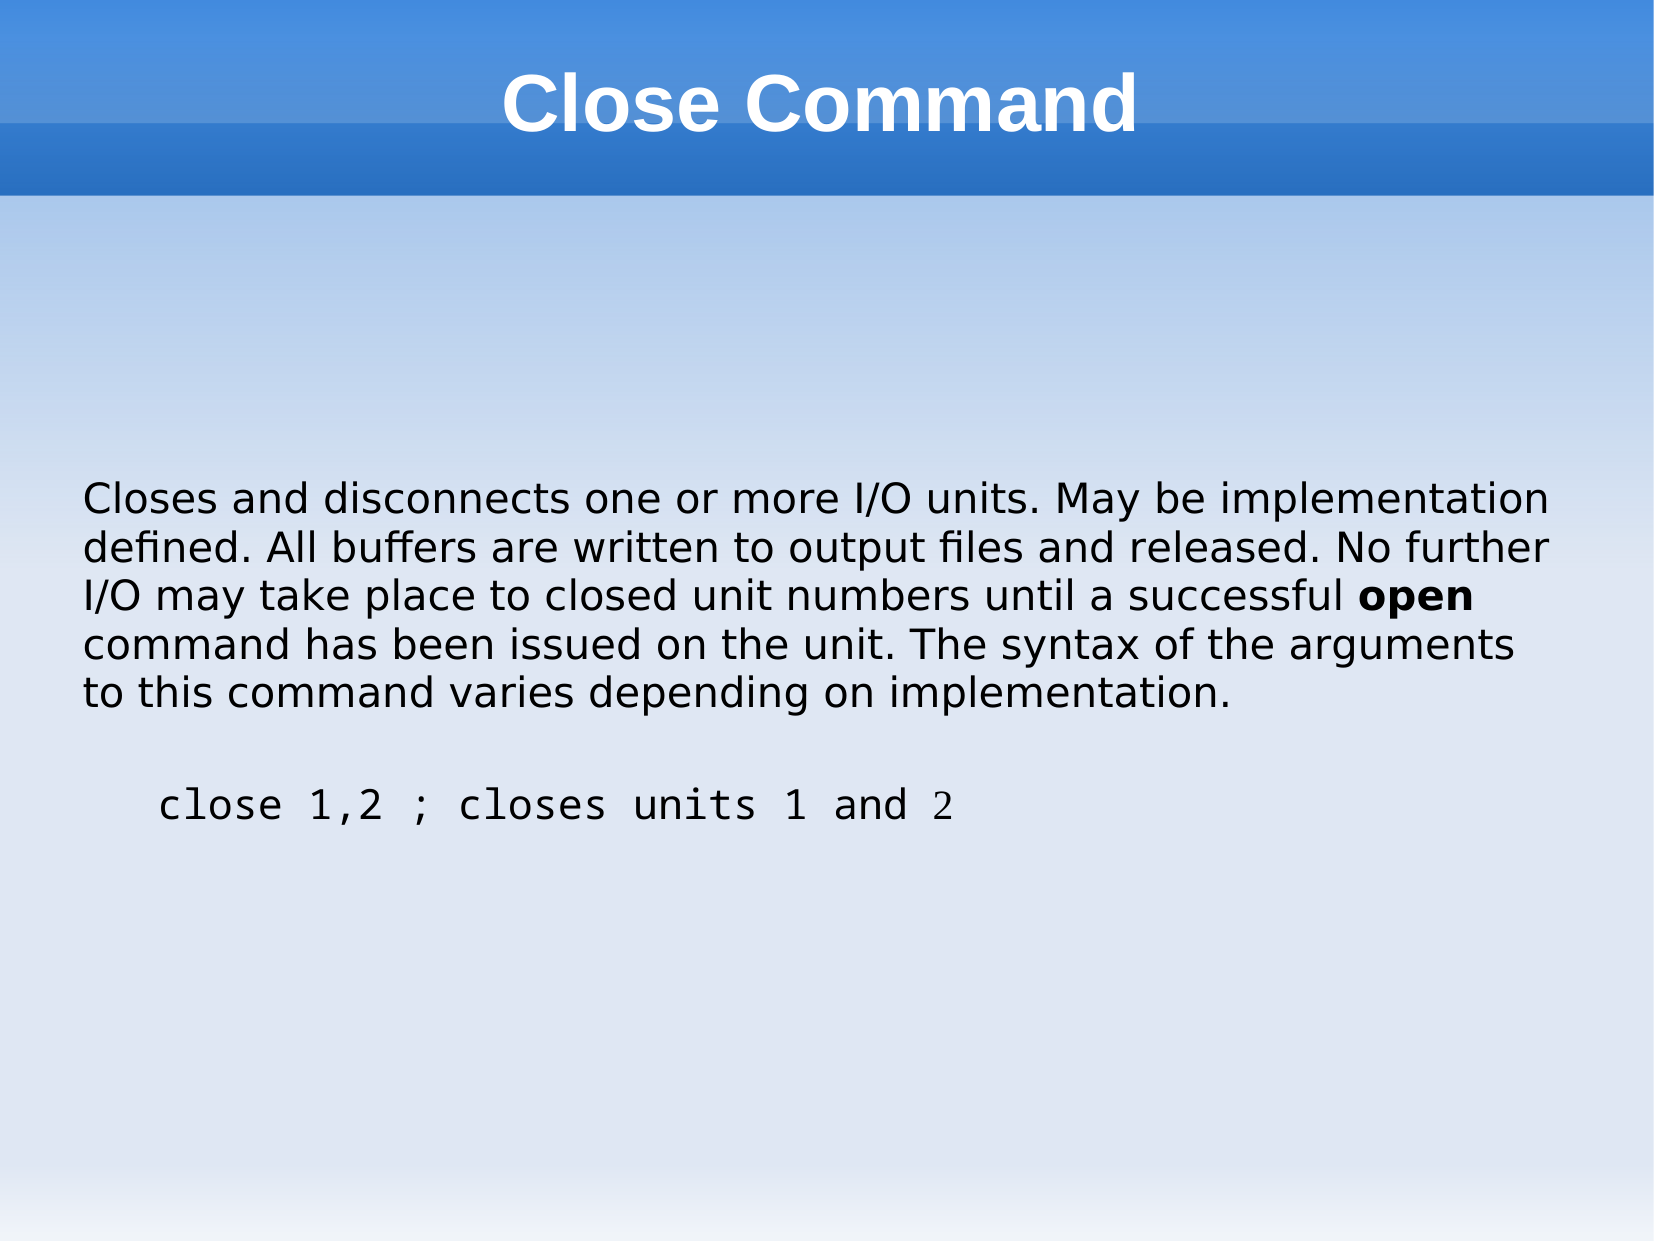

# Close Command
Closes and disconnects one or more I/O units. May be implementation defined. All buffers are written to output files and released. No further I/O may take place to closed unit numbers until a successful open command has been issued on the unit. The syntax of the arguments to this command varies depending on implementation.
 	close 1,2 ; closes units 1 and 2